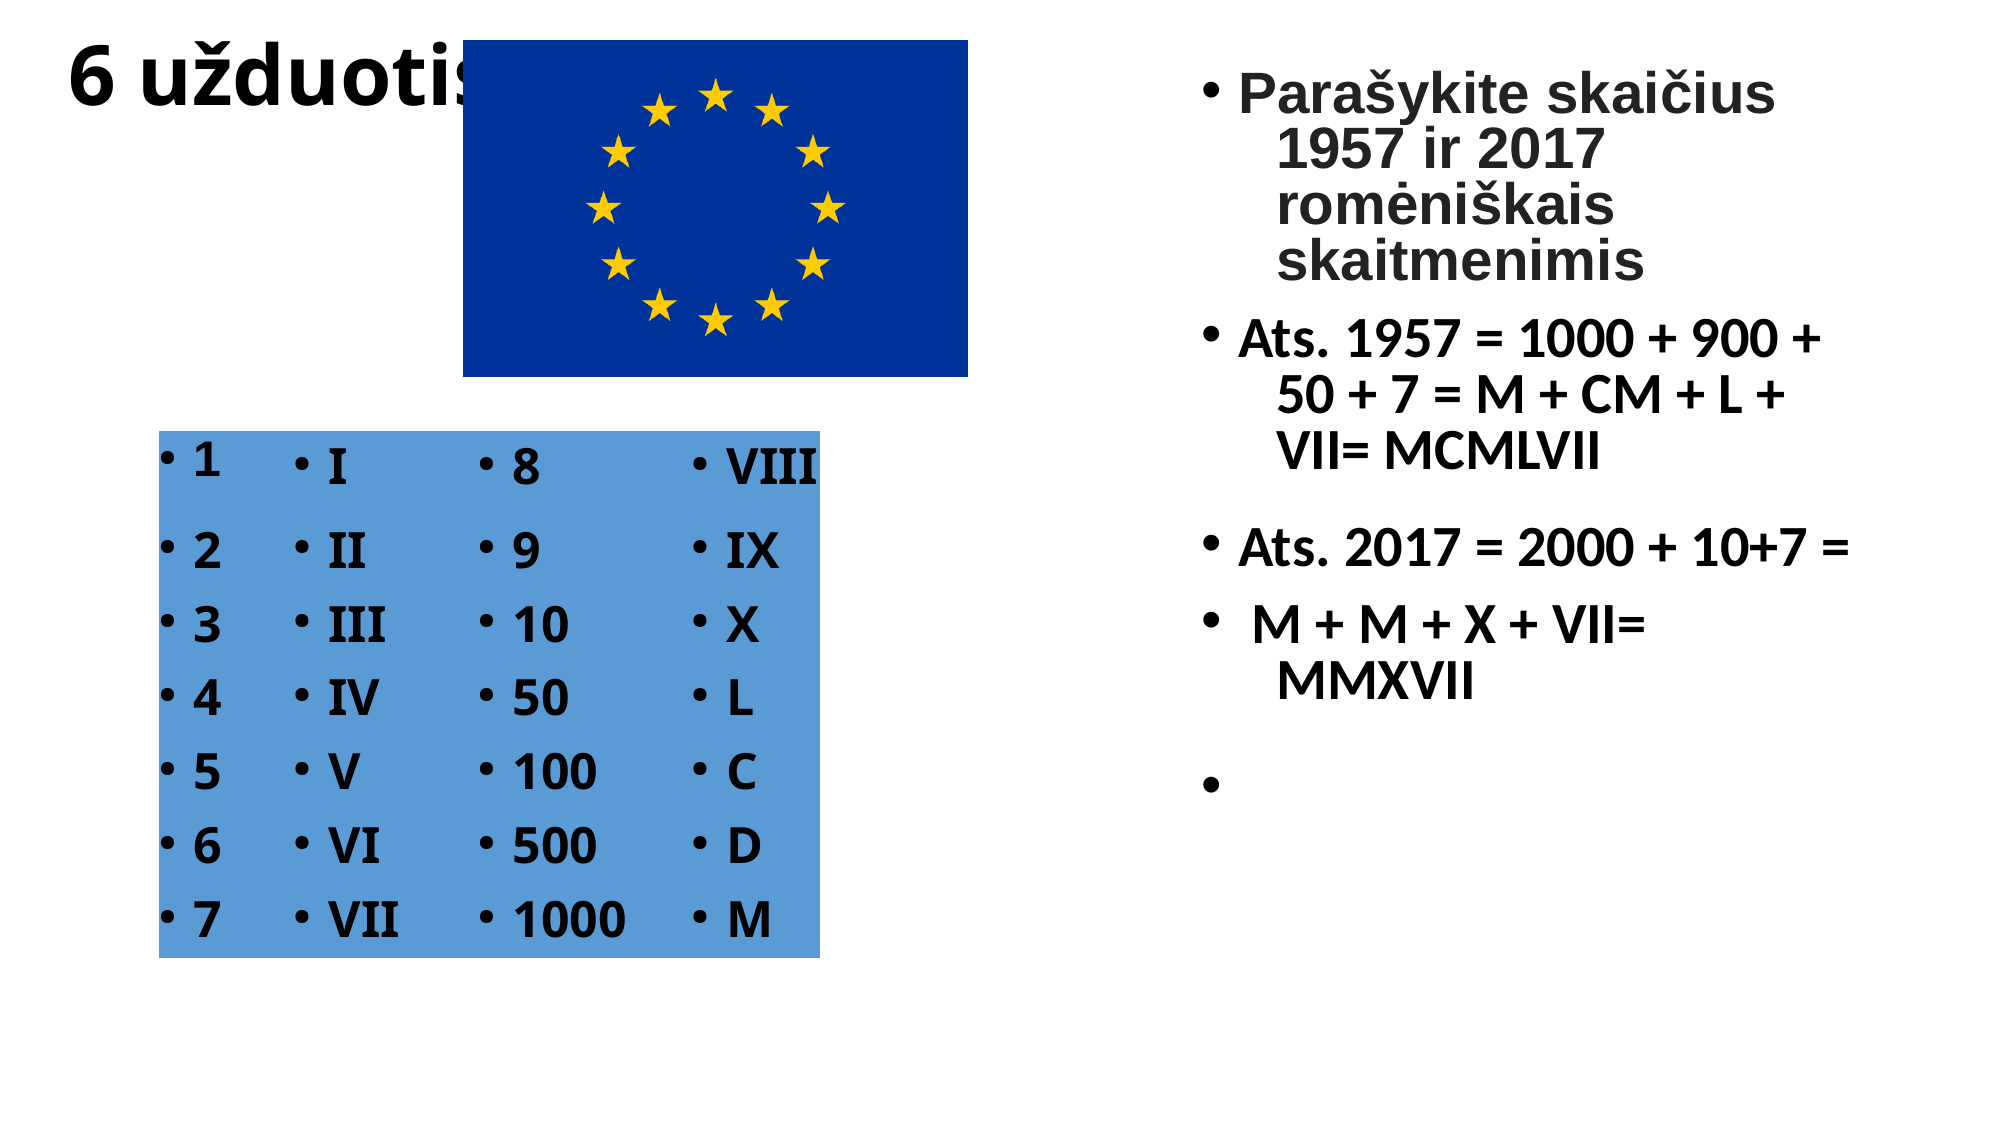

# 6 užduotis.
Parašykite skaičius 1957 ir 2017 romėniškais skaitmenimis
Ats. 1957 = 1000 + 900 + 50 + 7 = M + CM + L + VII= MCMLVII
Ats. 2017 = 2000 + 10+7 =
 M + M + X + VII= MMXVII
| 1 | I | 8 | VIII |
| --- | --- | --- | --- |
| 2 | II | 9 | IX |
| 3 | III | 10 | X |
| 4 | IV | 50 | L |
| 5 | V | 100 | C |
| 6 | VI | 500 | D |
| 7 | VII | 1000 | M |